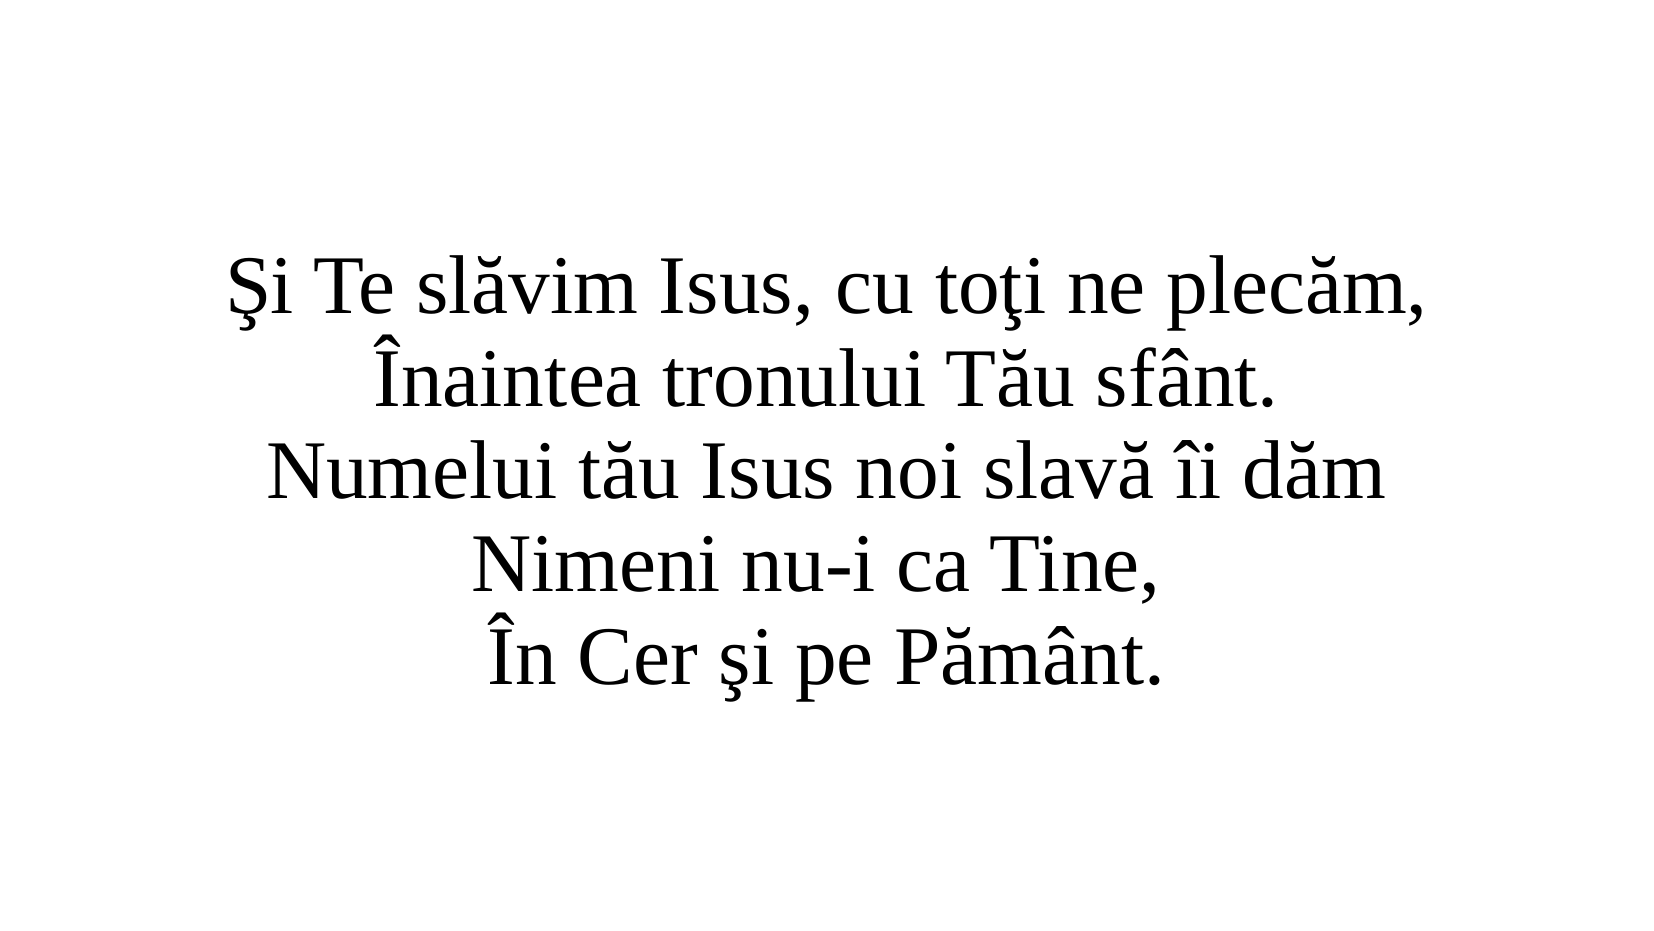

# Şi Te slăvim Isus, cu toţi ne plecăm,
Înaintea tronului Tău sfânt.
Numelui tău Isus noi slavă îi dăm
Nimeni nu-i ca Tine,
În Cer şi pe Pământ.